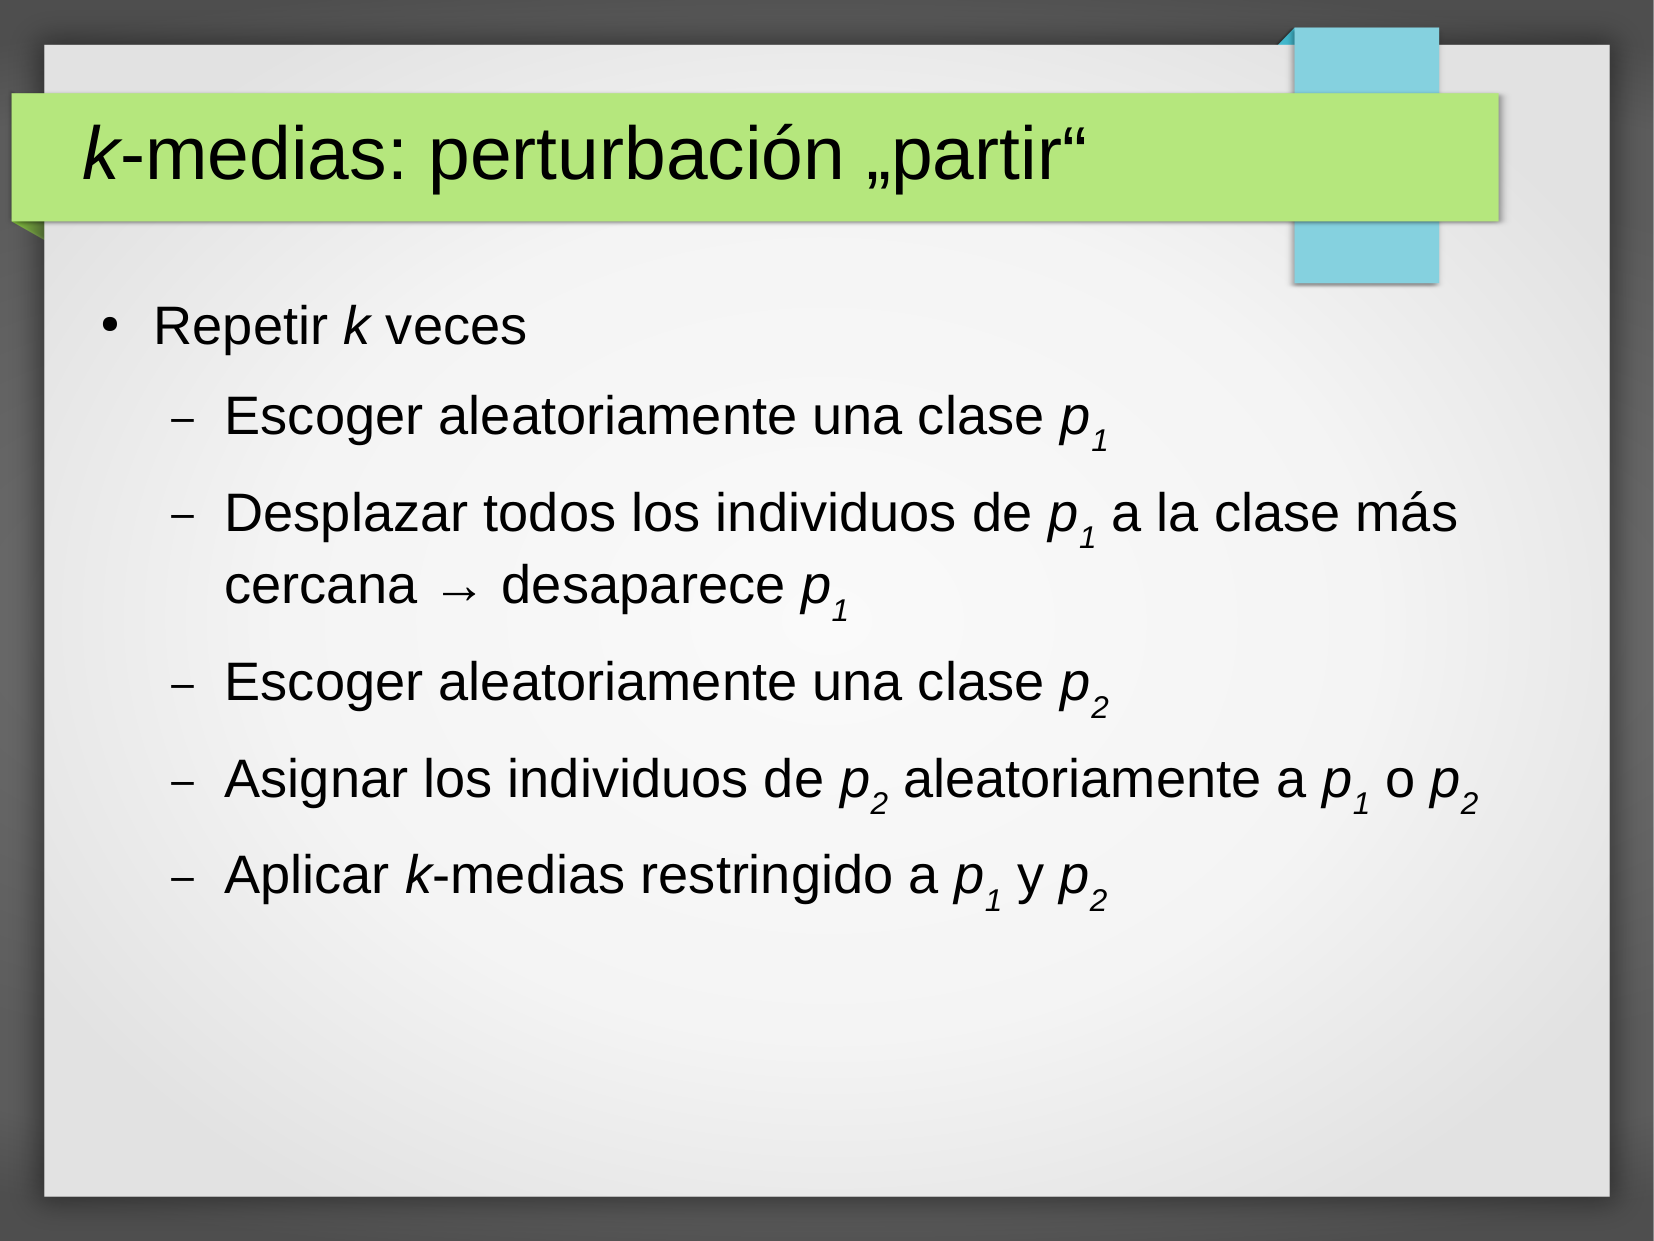

# k-medias: perturbación „partir“
Repetir k veces
Escoger aleatoriamente una clase p1
Desplazar todos los individuos de p1 a la clase más cercana → desaparece p1
Escoger aleatoriamente una clase p2
Asignar los individuos de p2 aleatoriamente a p1 o p2
Aplicar k-medias restringido a p1 y p2